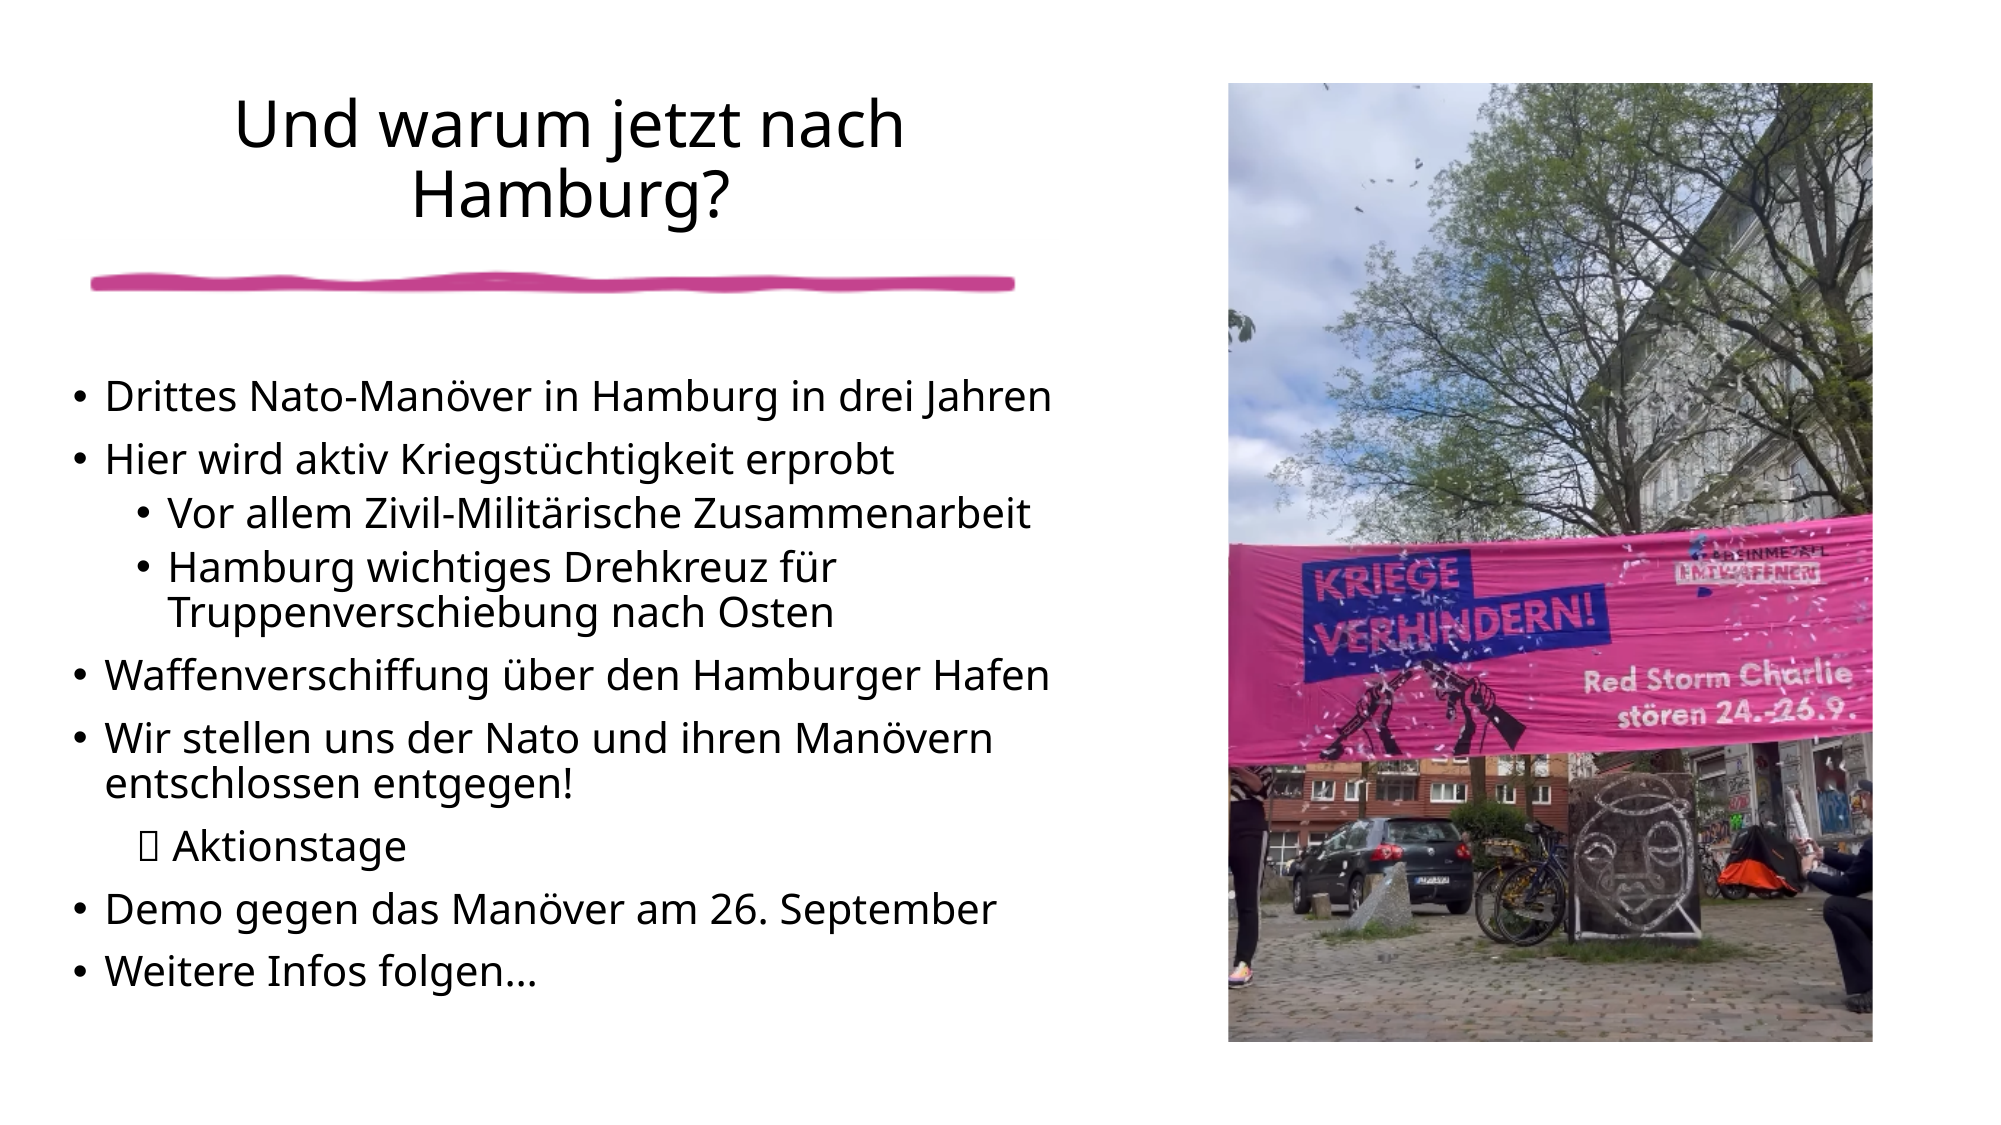

# Und warum jetzt nach Hamburg?
Drittes Nato-Manöver in Hamburg in drei Jahren
Hier wird aktiv Kriegstüchtigkeit erprobt
Vor allem Zivil-Militärische Zusammenarbeit
Hamburg wichtiges Drehkreuz für Truppenverschiebung nach Osten
Waffenverschiffung über den Hamburger Hafen
Wir stellen uns der Nato und ihren Manövern entschlossen entgegen!
	 Aktionstage
Demo gegen das Manöver am 26. September
Weitere Infos folgen…